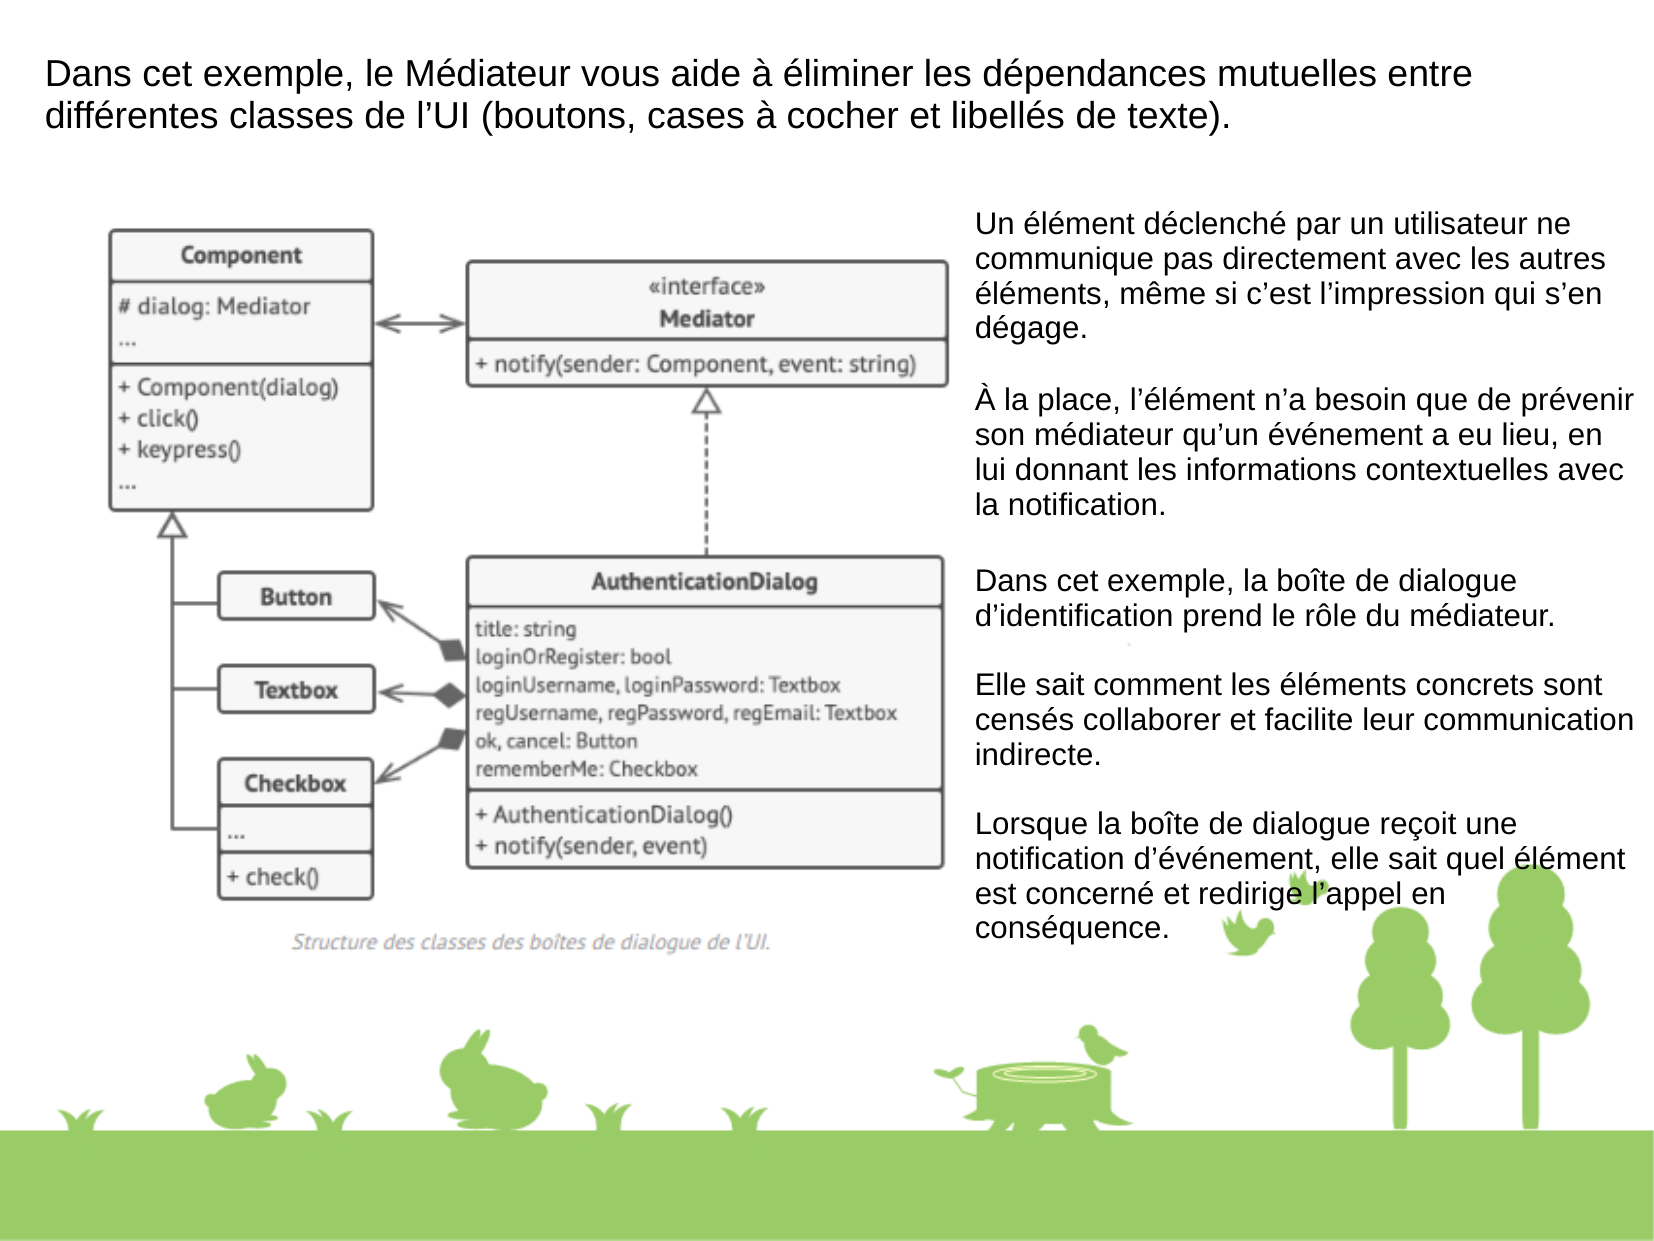

Dans cet exemple, le Médiateur vous aide à éliminer les dépendances mutuelles entre différentes classes de l’UI (boutons, cases à cocher et libellés de texte).
Un élément déclenché par un utilisateur ne communique pas directement avec les autres éléments, même si c’est l’impression qui s’en dégage.
À la place, l’élément n’a besoin que de prévenir son médiateur qu’un événement a eu lieu, en lui donnant les informations contextuelles avec la notification.
Dans cet exemple, la boîte de dialogue d’identification prend le rôle du médiateur.
Elle sait comment les éléments concrets sont censés collaborer et facilite leur communication indirecte.
Lorsque la boîte de dialogue reçoit une notification d’événement, elle sait quel élément est concerné et redirige l’appel en conséquence.